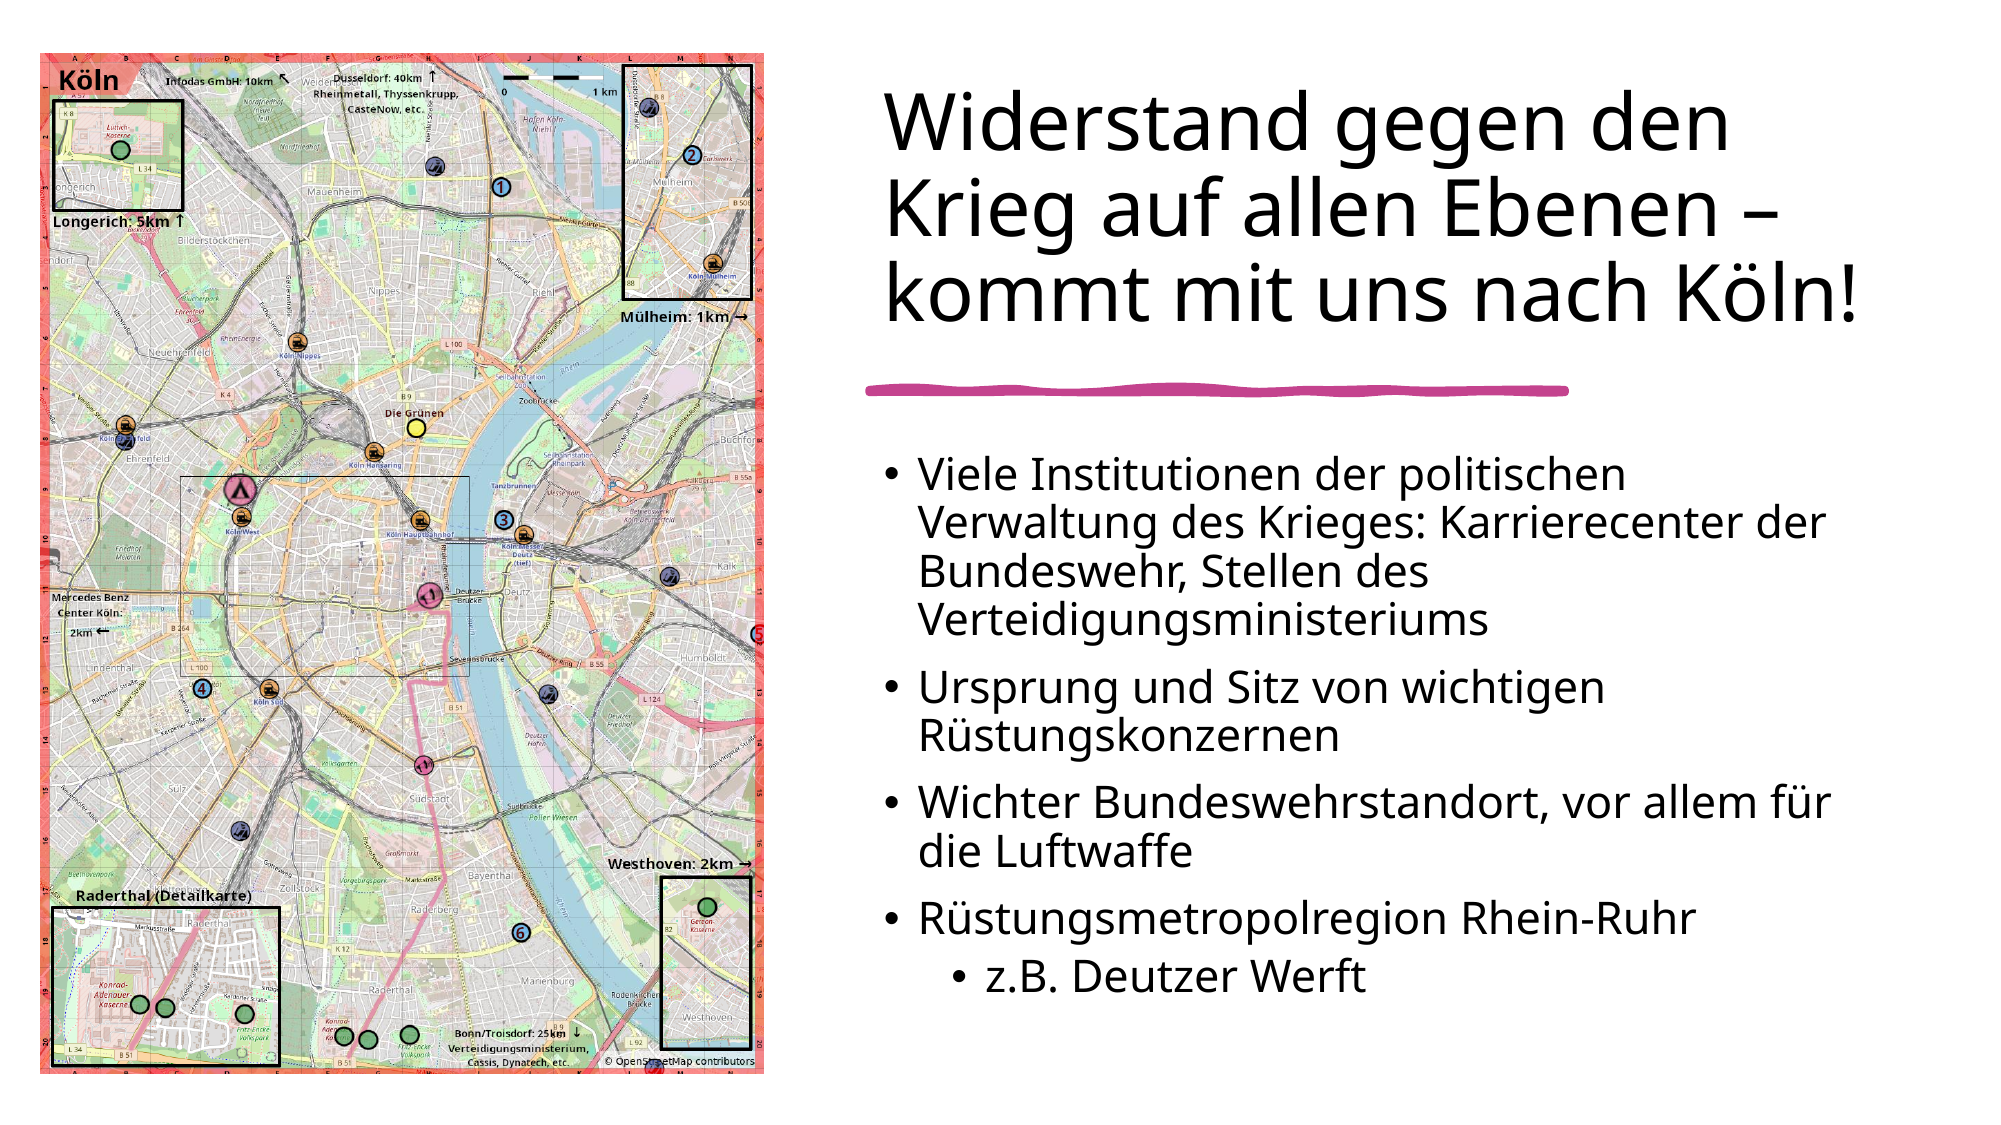

# Widerstand gegen den Krieg auf allen Ebenen – kommt mit uns nach Köln!
Viele Institutionen der politischen Verwaltung des Krieges: Karrierecenter der Bundeswehr, Stellen des Verteidigungsministeriums
Ursprung und Sitz von wichtigen Rüstungskonzernen
Wichter Bundeswehrstandort, vor allem für die Luftwaffe
Rüstungsmetropolregion Rhein-Ruhr
z.B. Deutzer Werft